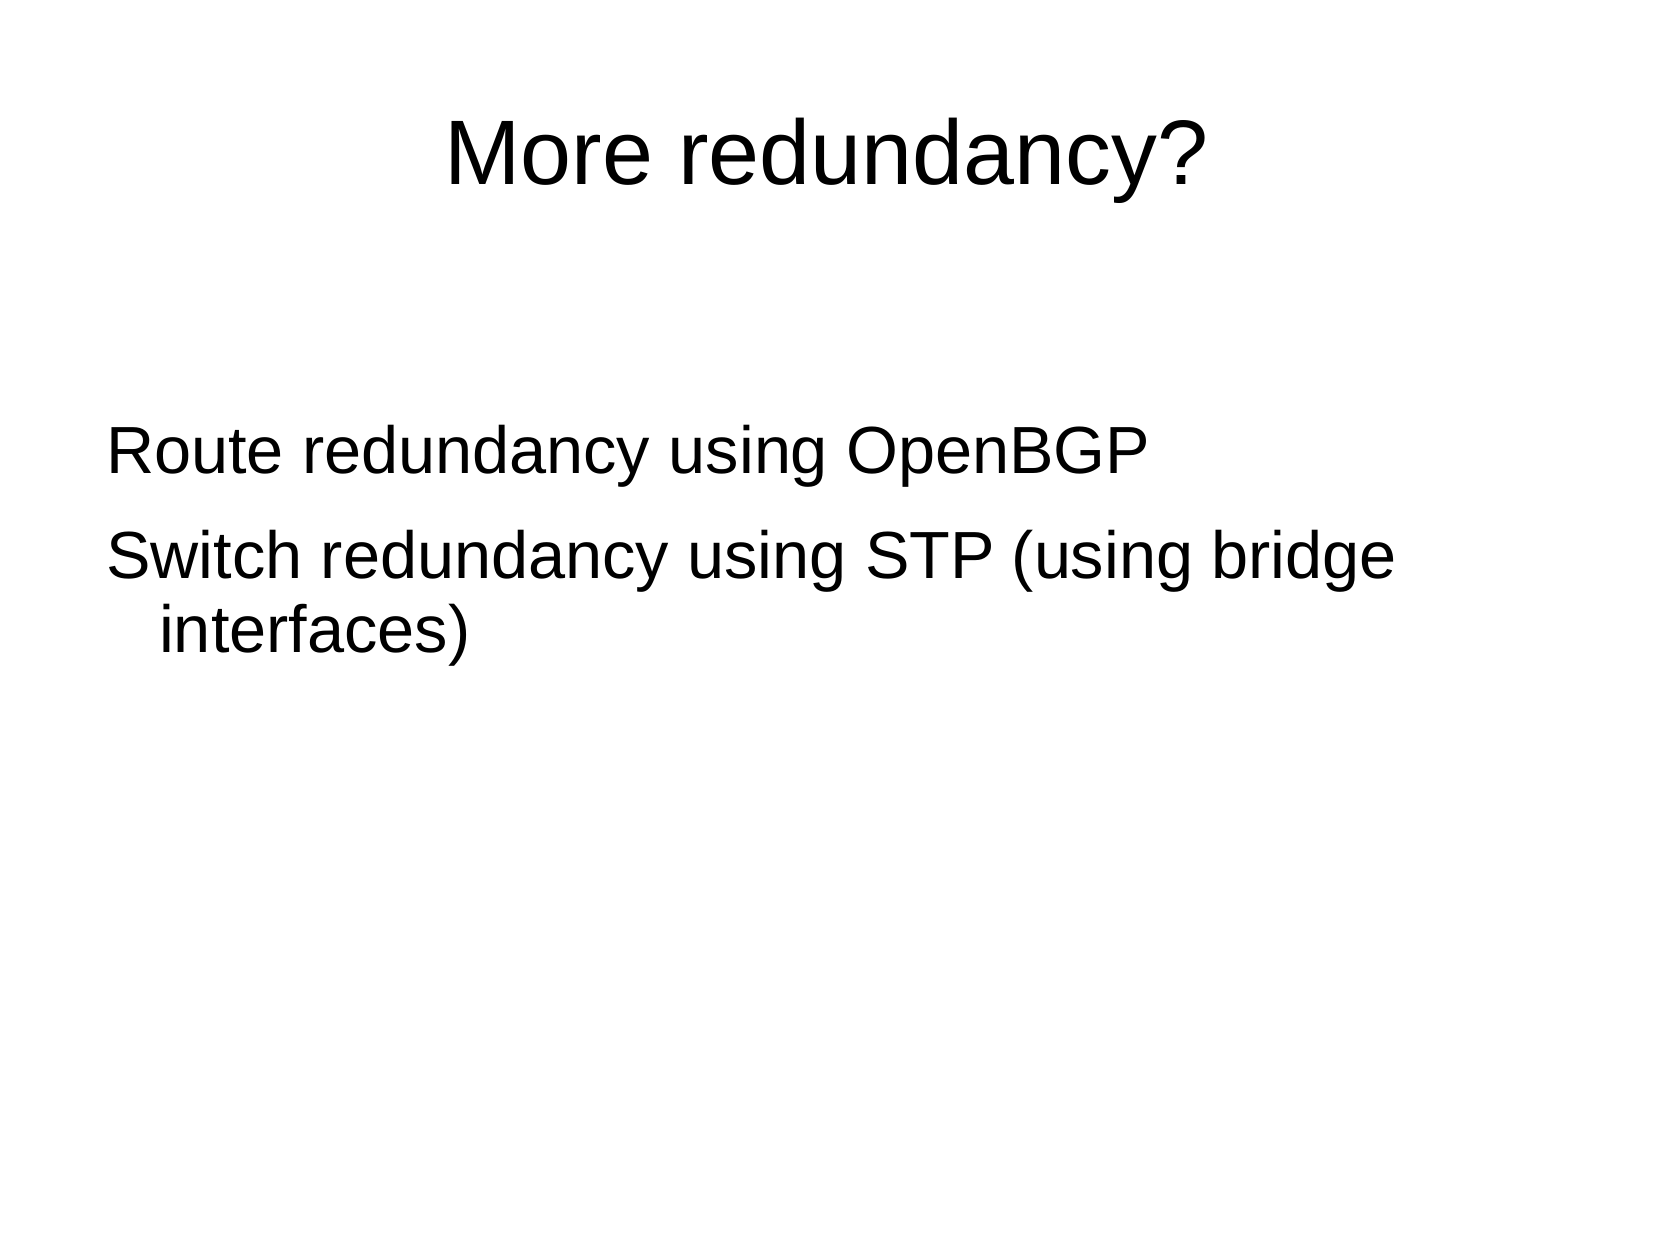

# More redundancy?
Route redundancy using OpenBGP
Switch redundancy using STP (using bridge interfaces)